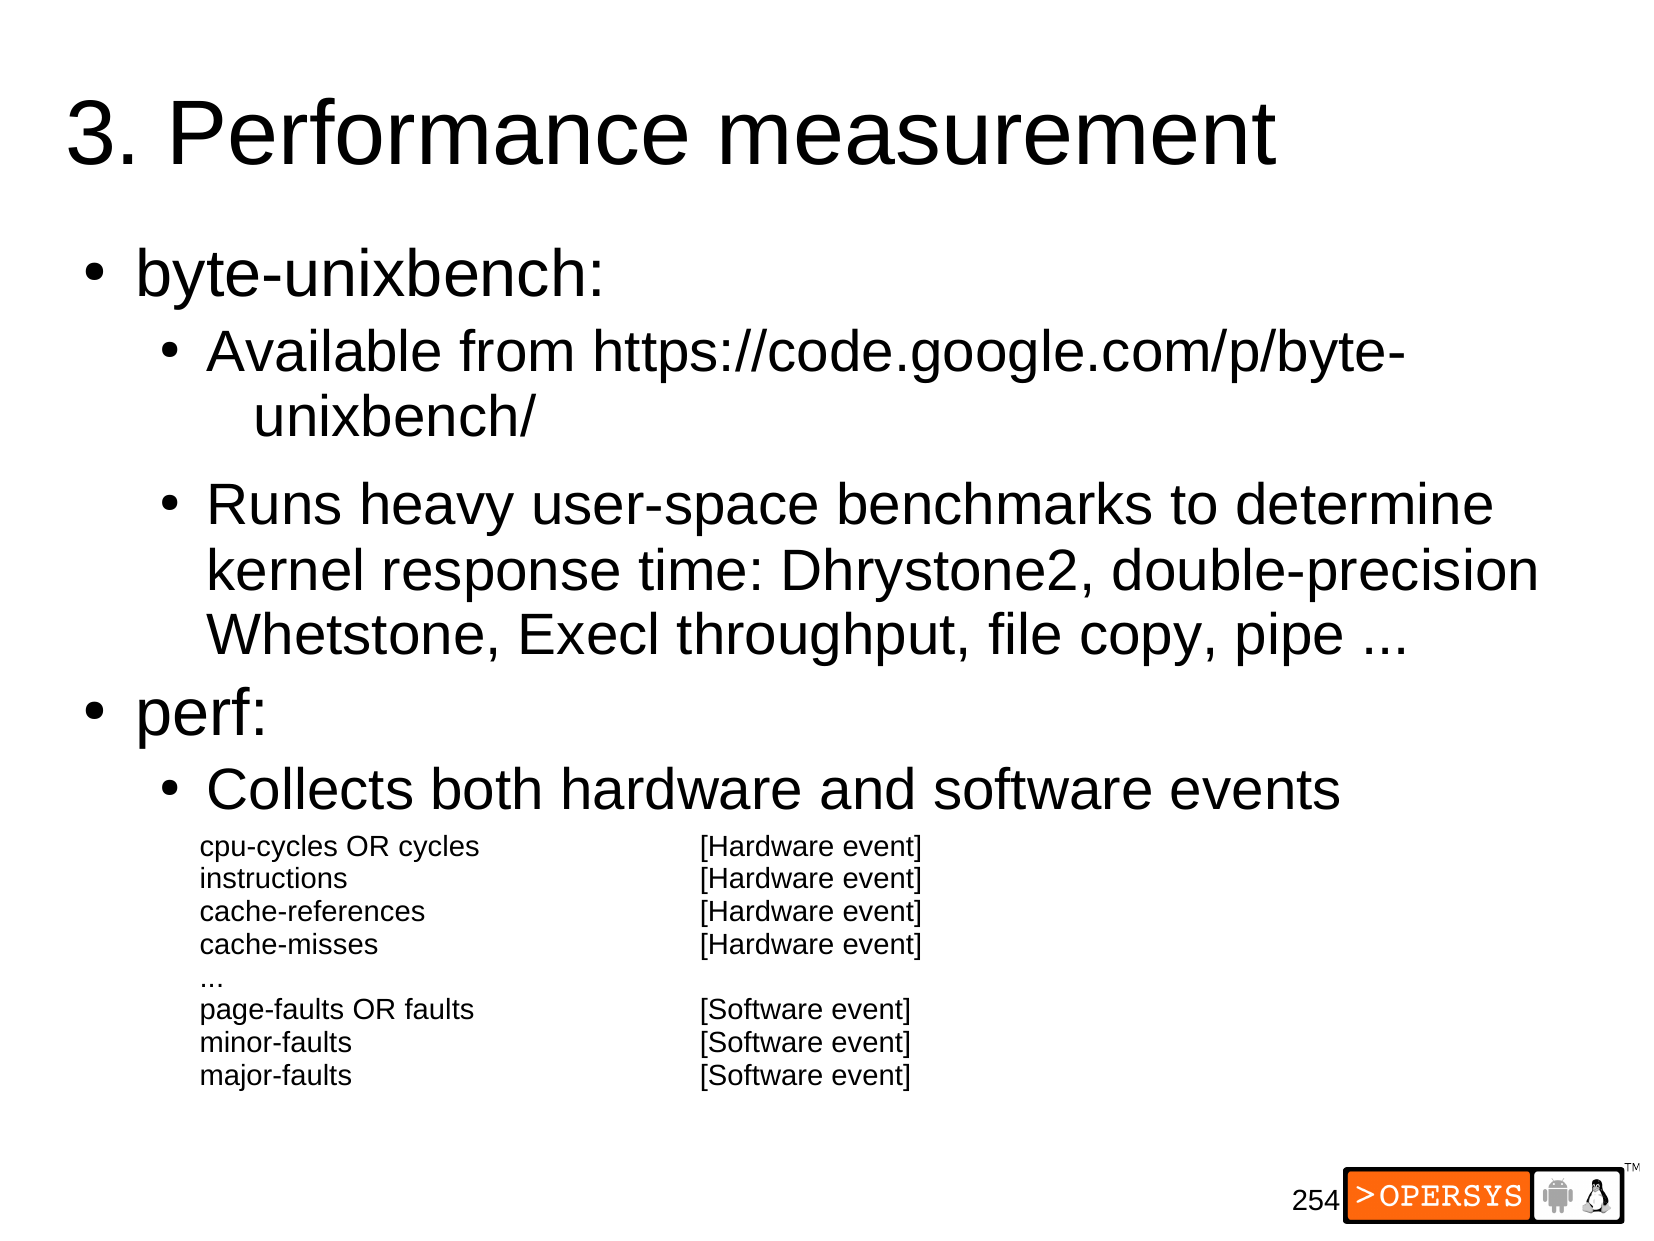

# 3. Performance measurement
byte-unixbench:
Available from https://code.google.com/p/byte-unixbench/
Runs heavy user-space benchmarks to determine kernel response time: Dhrystone2, double-precision Whetstone, Execl throughput, file copy, pipe ...
perf:
Collects both hardware and software events
 cpu-cycles OR cycles 		[Hardware event]
 instructions 		[Hardware event]
 cache-references 	[Hardware event]
 cache-misses 	[Hardware event]
 ...
 page-faults OR faults 	[Software event]
 minor-faults 		[Software event]
 major-faults 		[Software event]